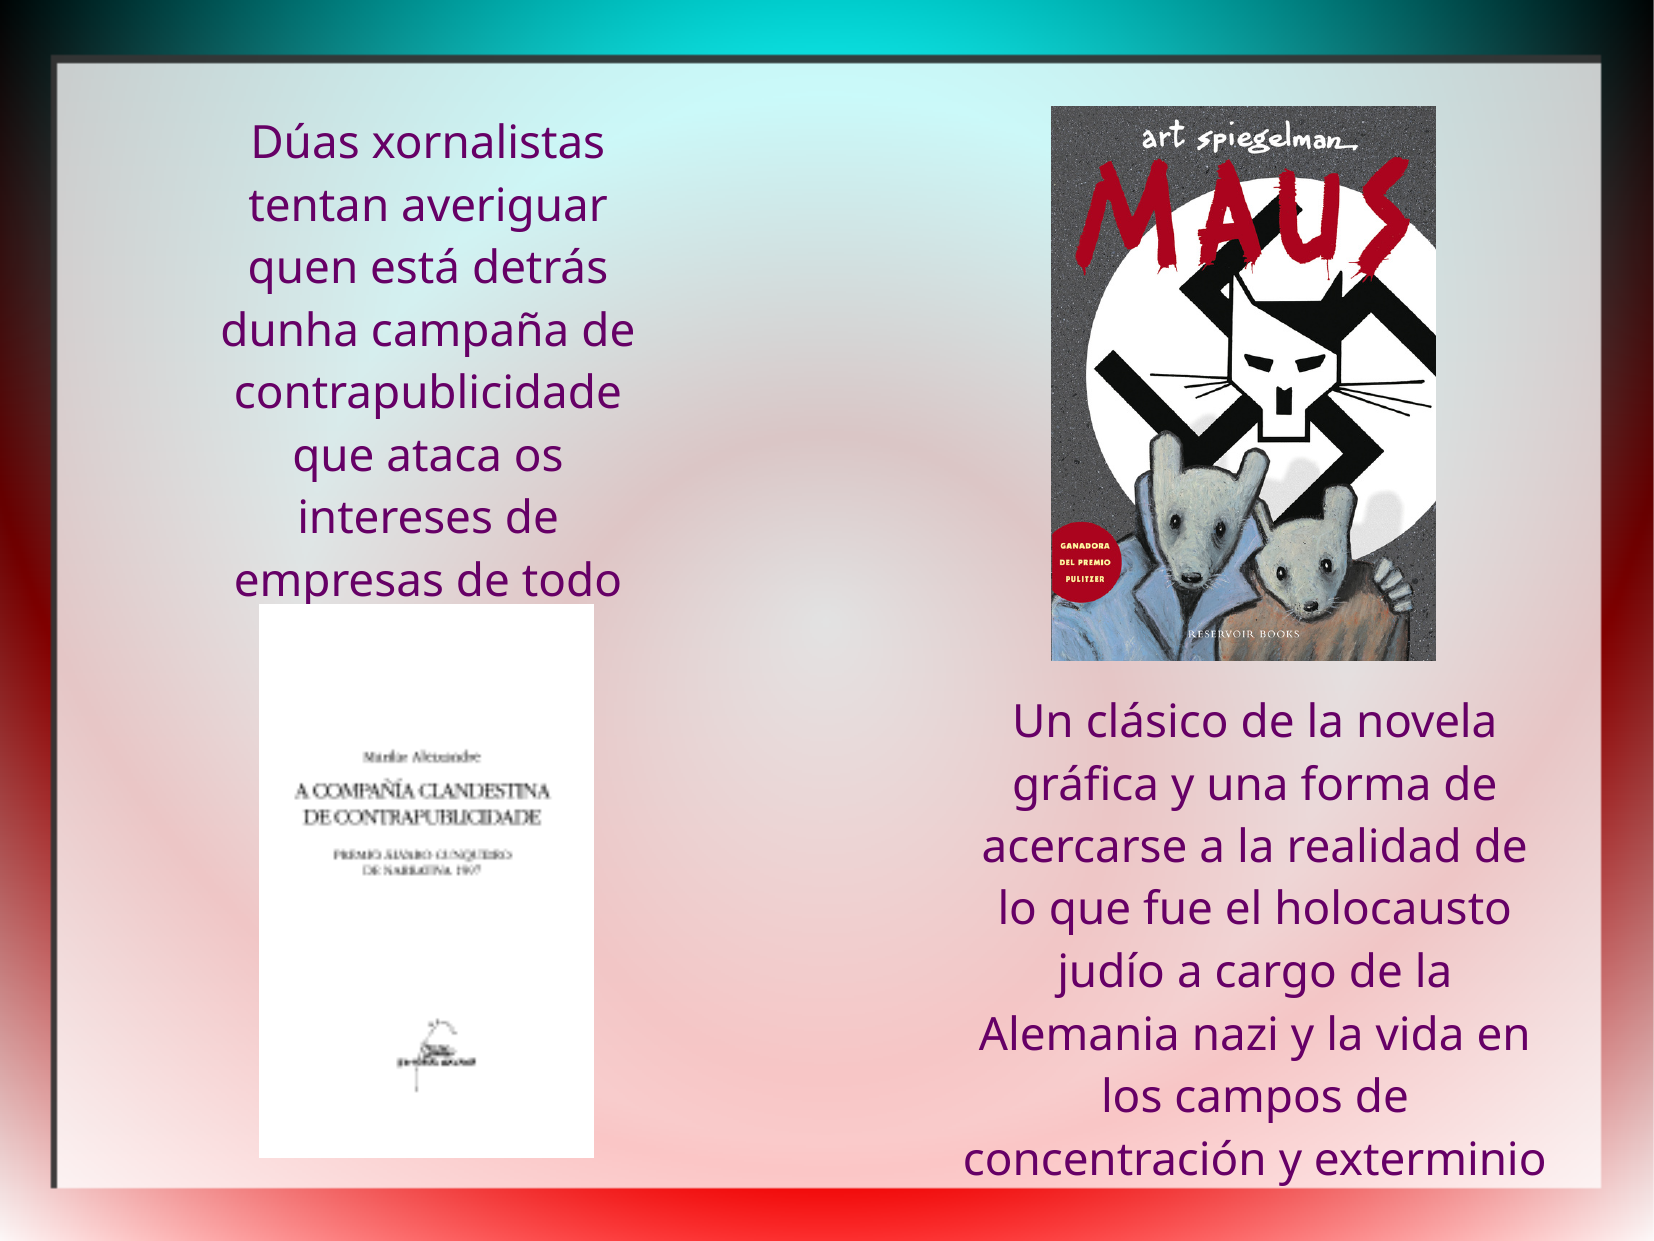

Dúas xornalistas tentan averiguar quen está detrás dunha campaña de contrapublicidade que ataca os intereses de empresas de todo tipo
Un clásico de la novela gráfica y una forma de acercarse a la realidad de lo que fue el holocausto judío a cargo de la Alemania nazi y la vida en los campos de concentración y exterminio